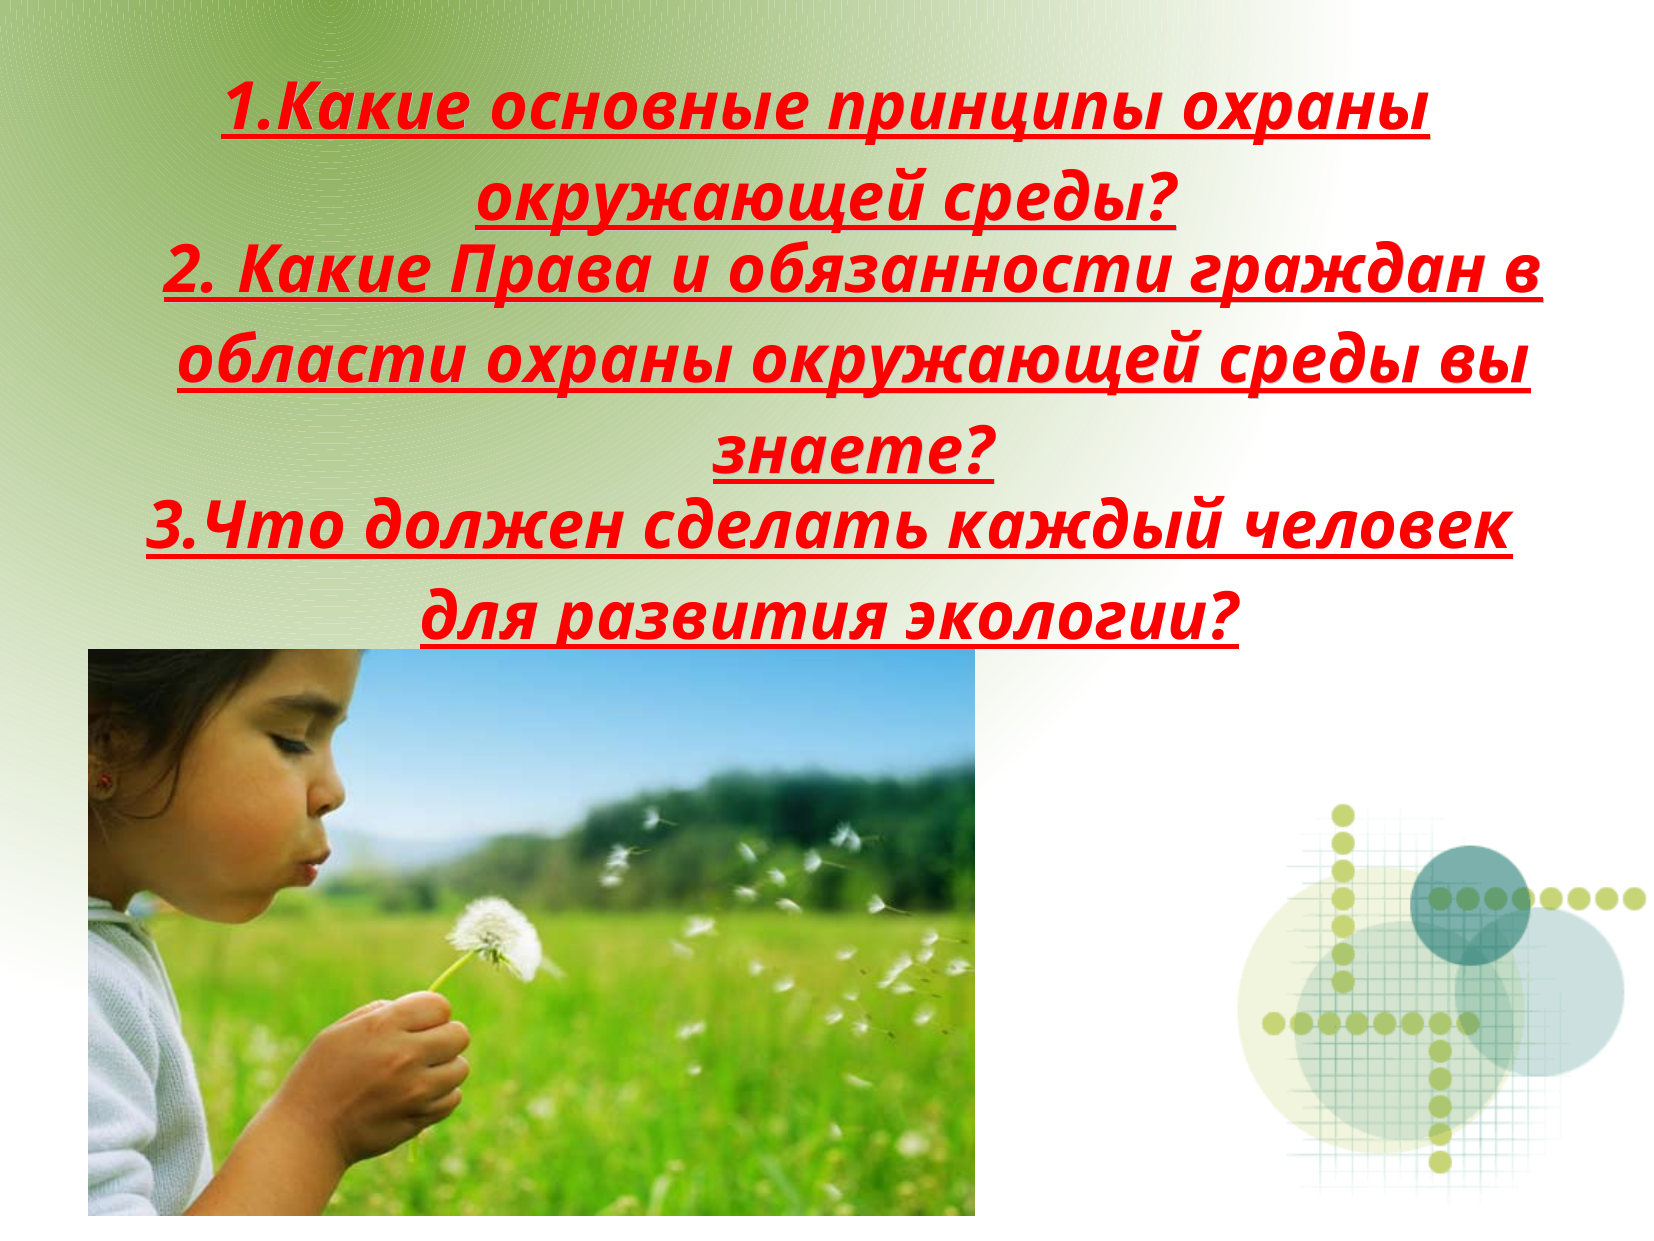

# 1.Какие основные принципы охраны окружающей среды?
2. Какие Права и обязанности граждан в области охраны окружающей среды вы знаете?
3.Что должен сделать каждый человек для развития экологии?